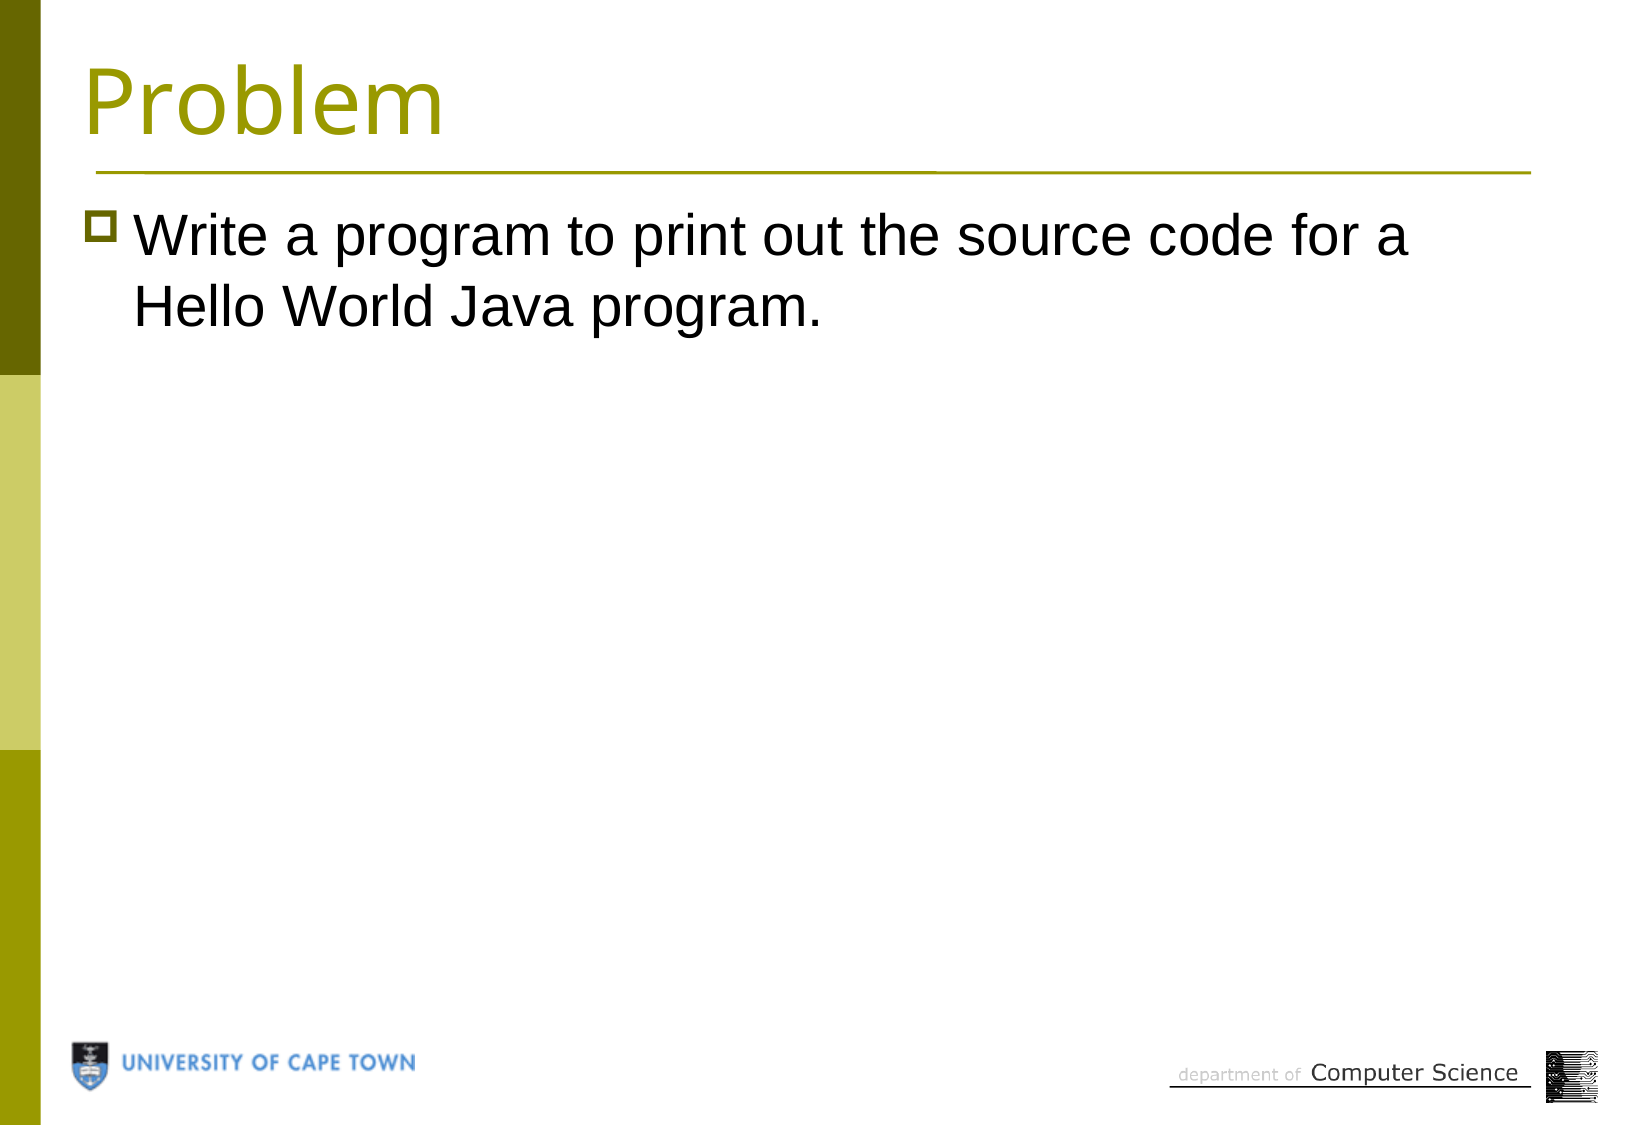

# Problem
Write a program to print out the source code for a Hello World Java program.